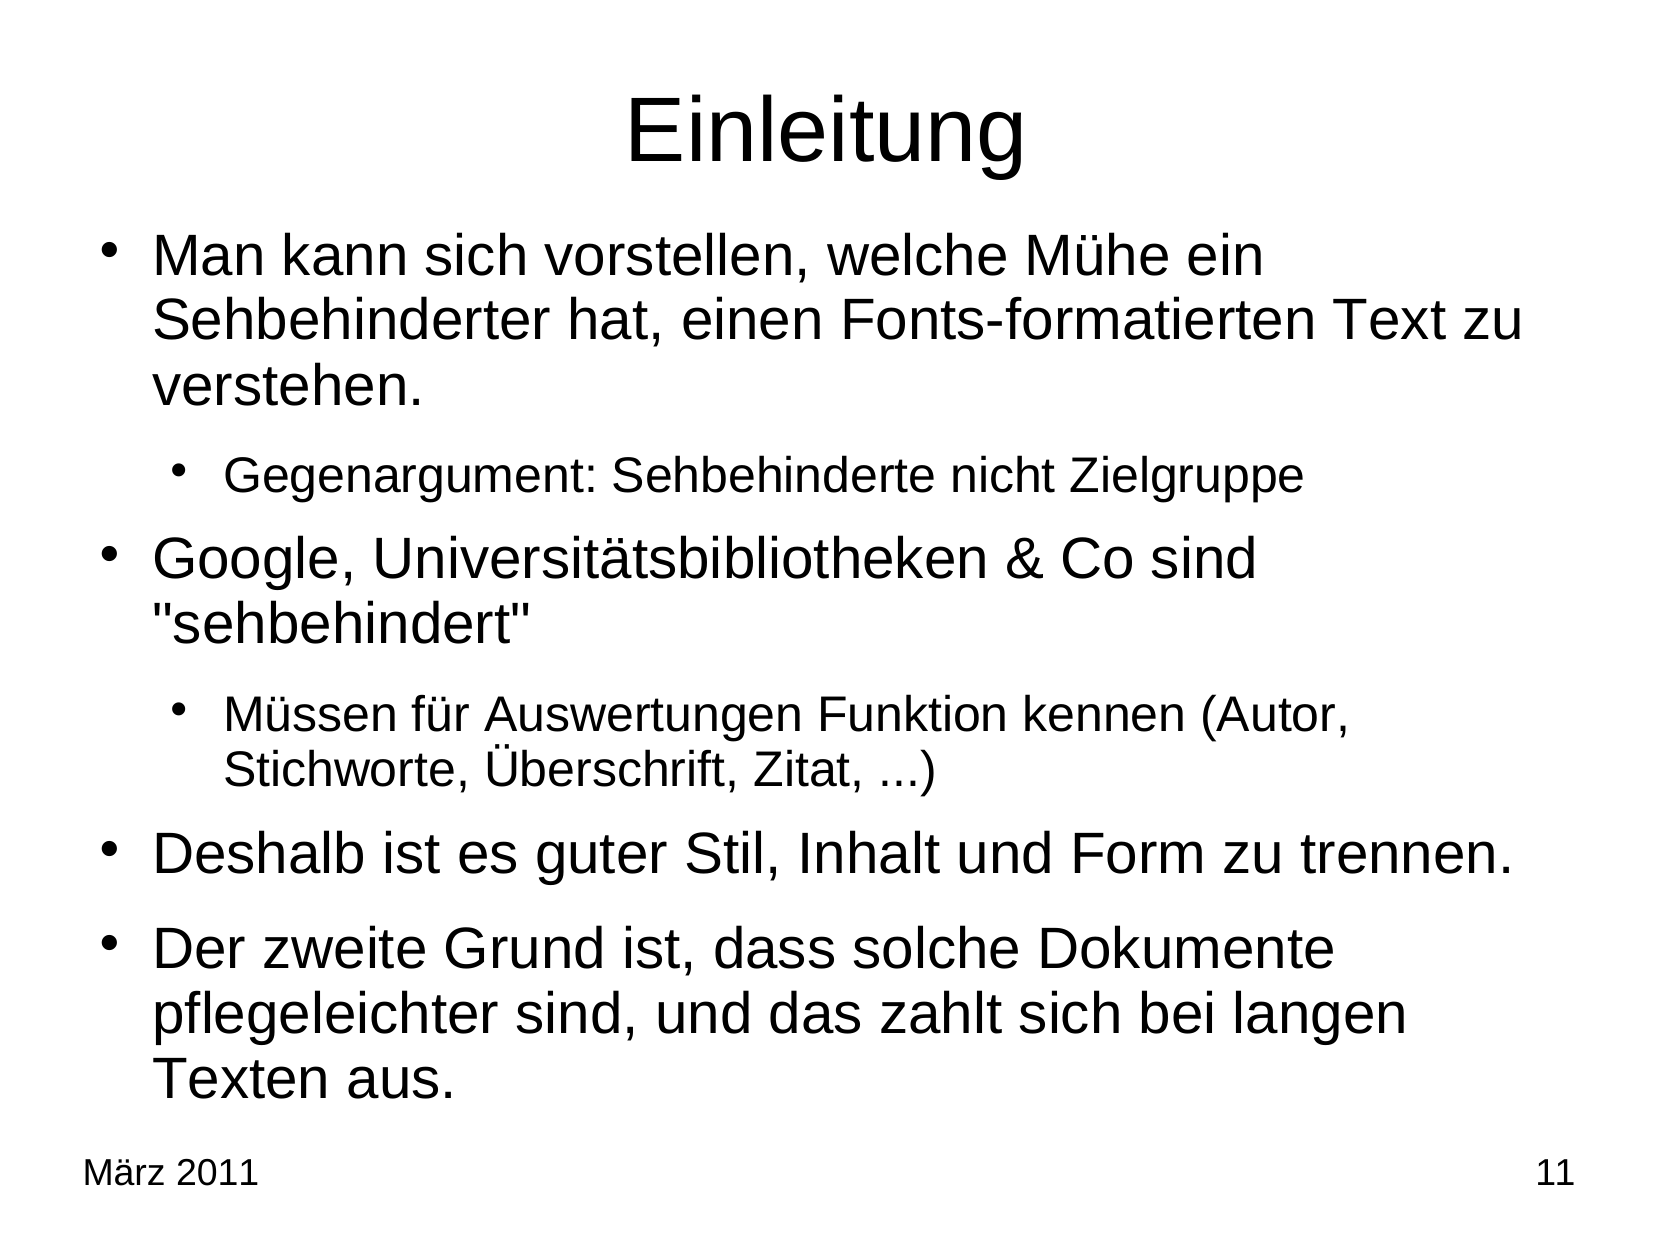

# Einleitung
Man kann sich vorstellen, welche Mühe ein Sehbehinderter hat, einen Fonts-formatierten Text zu verstehen.
Gegenargument: Sehbehinderte nicht Zielgruppe
Google, Universitätsbibliotheken & Co sind "sehbehindert"
Müssen für Auswertungen Funktion kennen (Autor, Stichworte, Überschrift, Zitat, ...)
Deshalb ist es guter Stil, Inhalt und Form zu trennen.
Der zweite Grund ist, dass solche Dokumente pflegeleichter sind, und das zahlt sich bei langen Texten aus.
März 2011
11